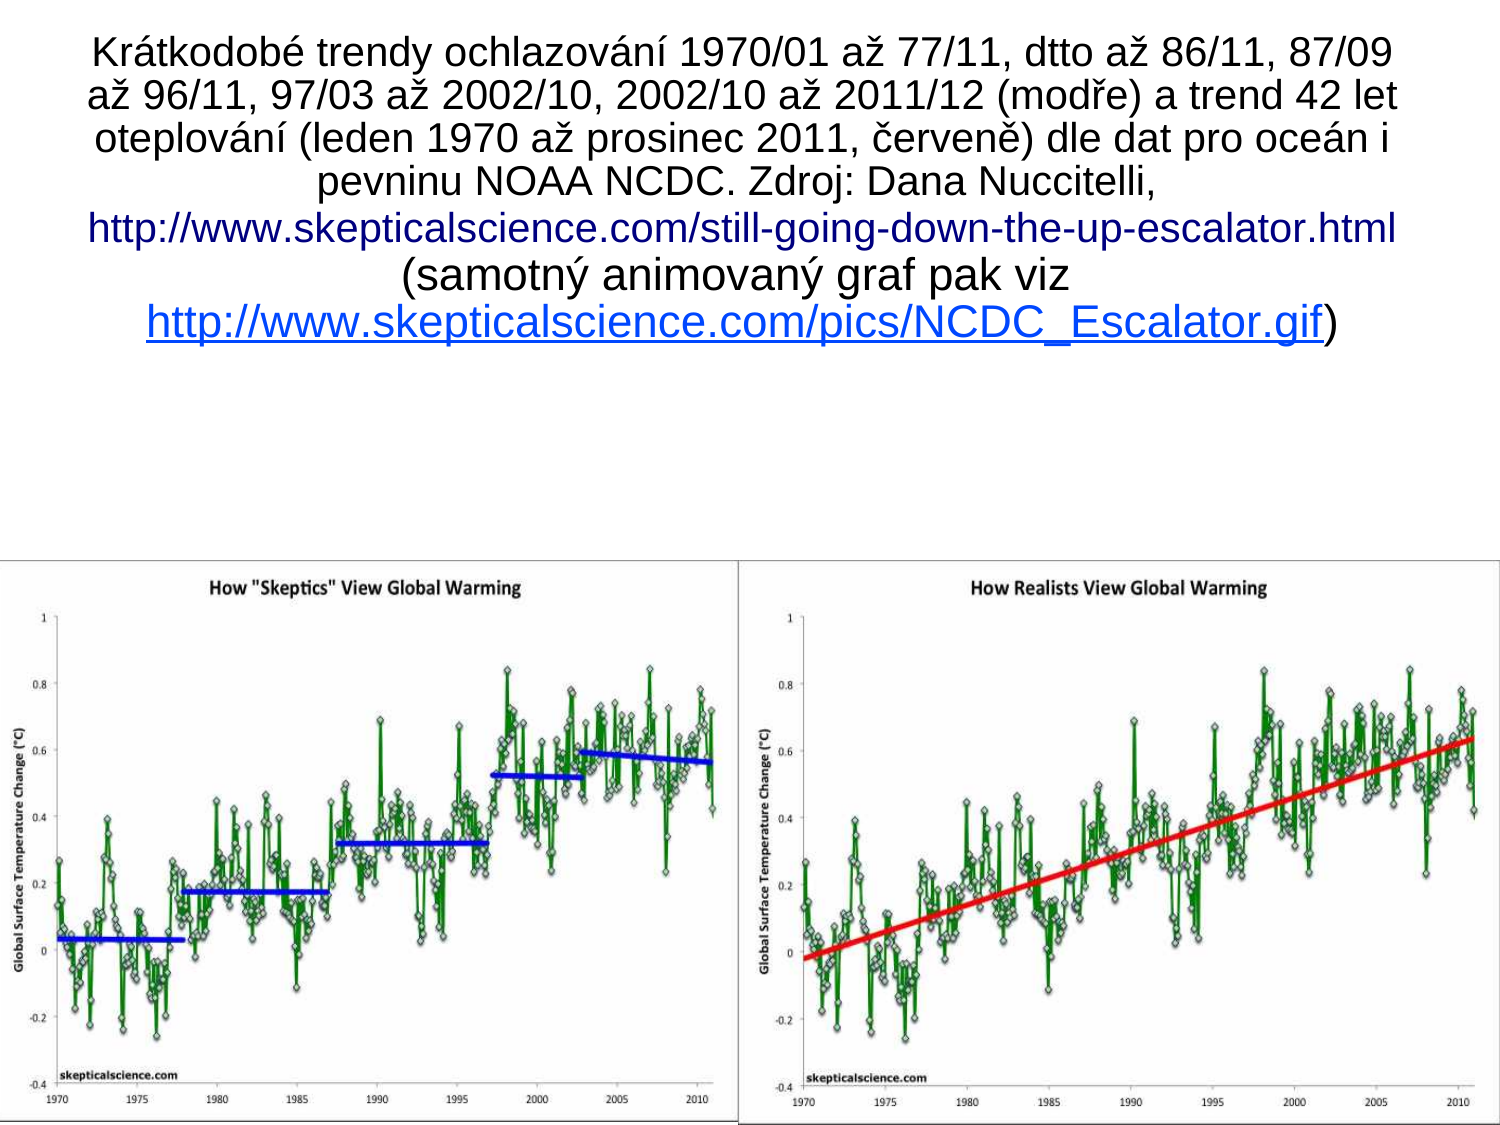

# Krátkodobé trendy ochlazování 1970/01 až 77/11, dtto až 86/11, 87/09 až 96/11, 97/03 až 2002/10, 2002/10 až 2011/12 (modře) a trend 42 let oteplování (leden 1970 až prosinec 2011, červeně) dle dat pro oceán i pevninu NOAA NCDC. Zdroj: Dana Nuccitelli, http://www.skepticalscience.com/still-going-down-the-up-escalator.html (samotný animovaný graf pak viz http://www.skepticalscience.com/pics/NCDC_Escalator.gif)